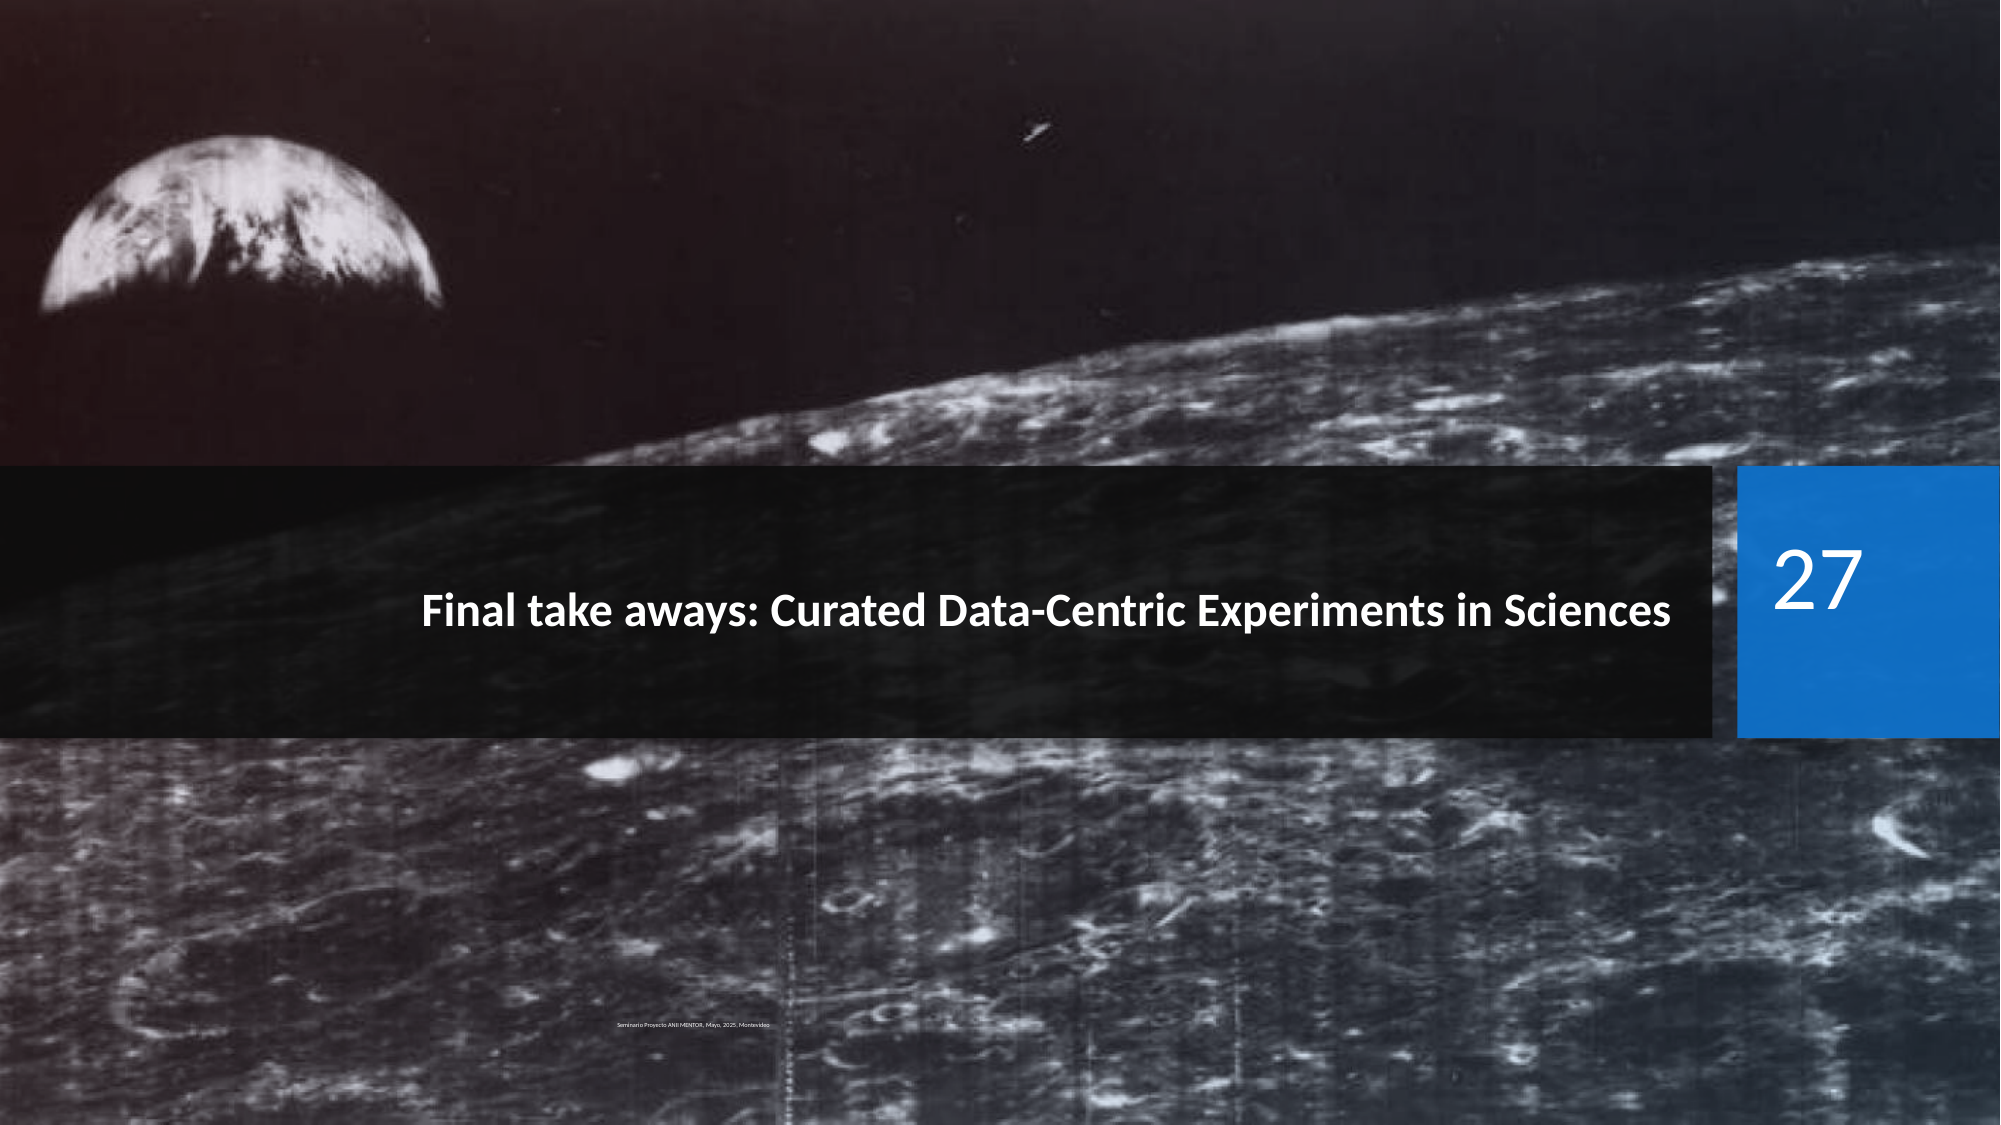

# Final take aways: Curated Data-Centric Experiments in Sciences
Seminario Proyecto ANII MENTOR, Mayo, 2025, Montevideo